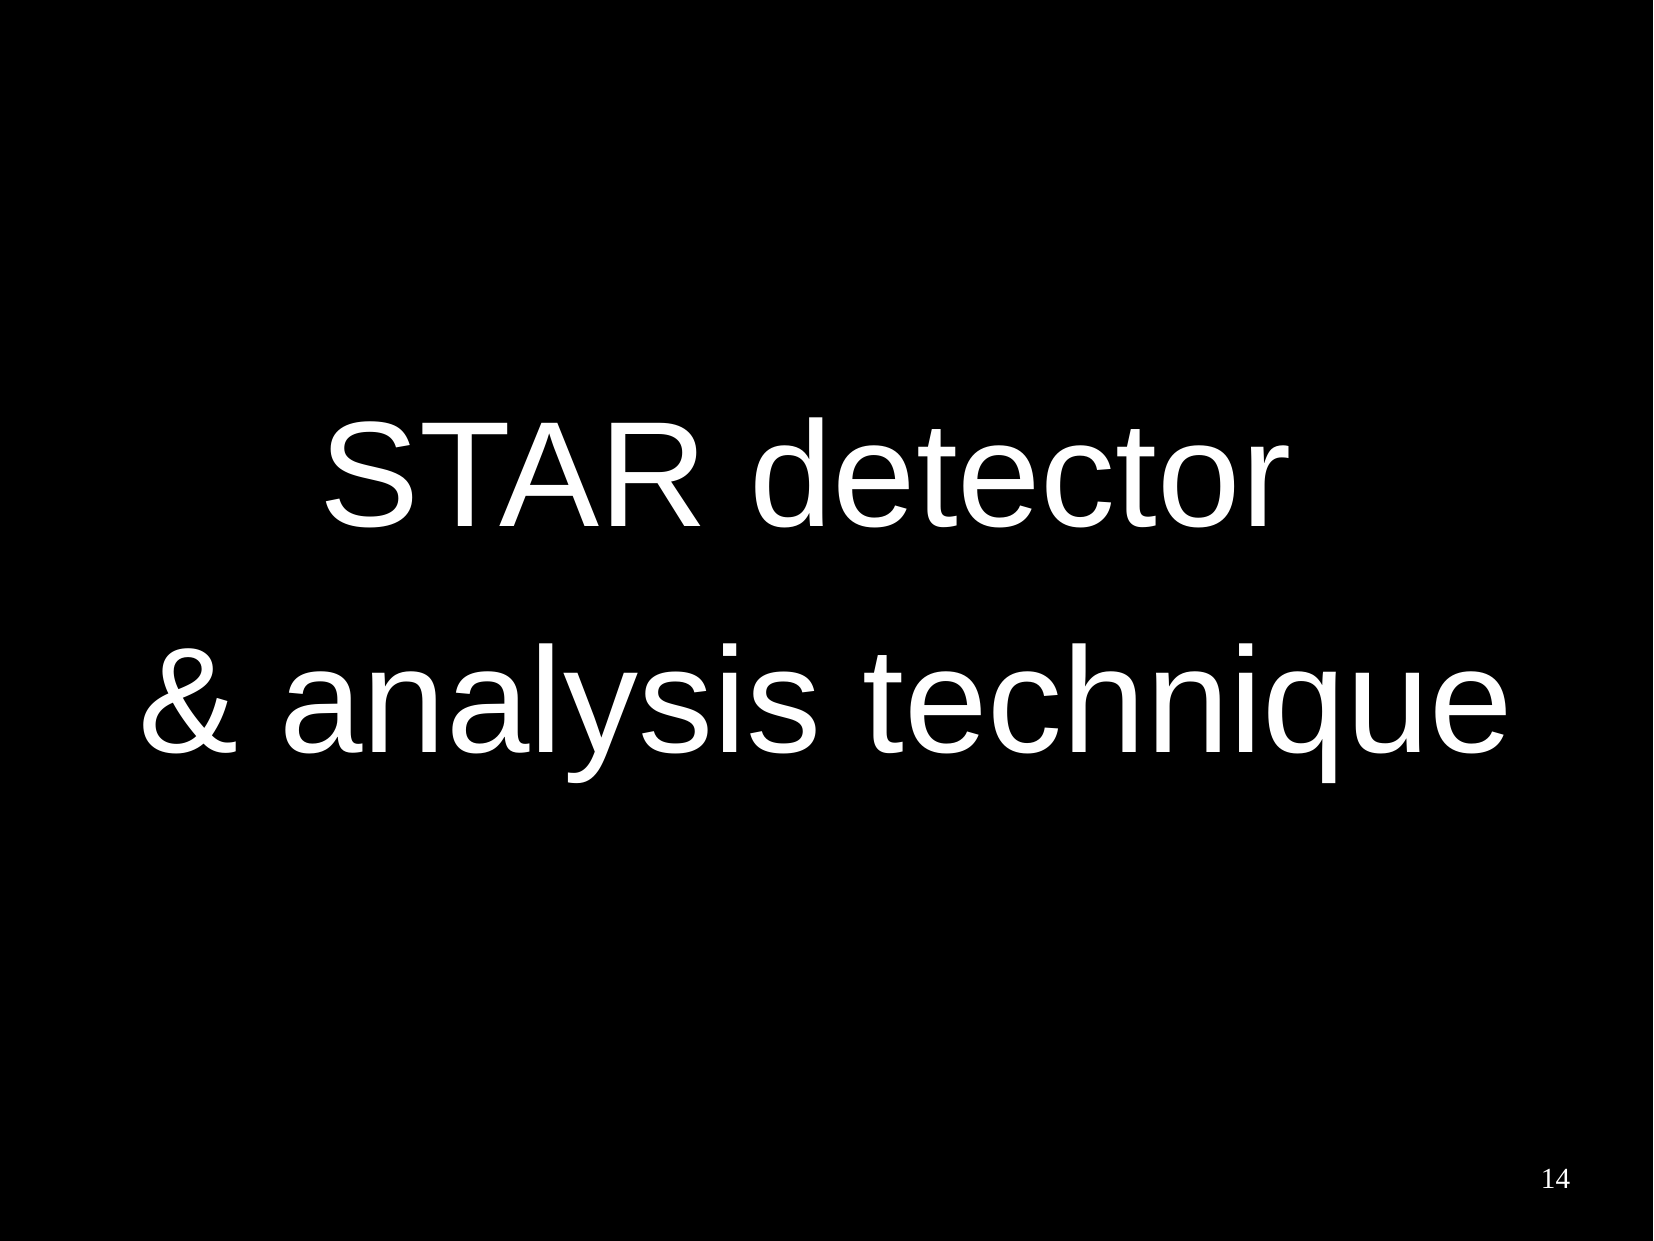

# STAR detector
& analysis technique
14